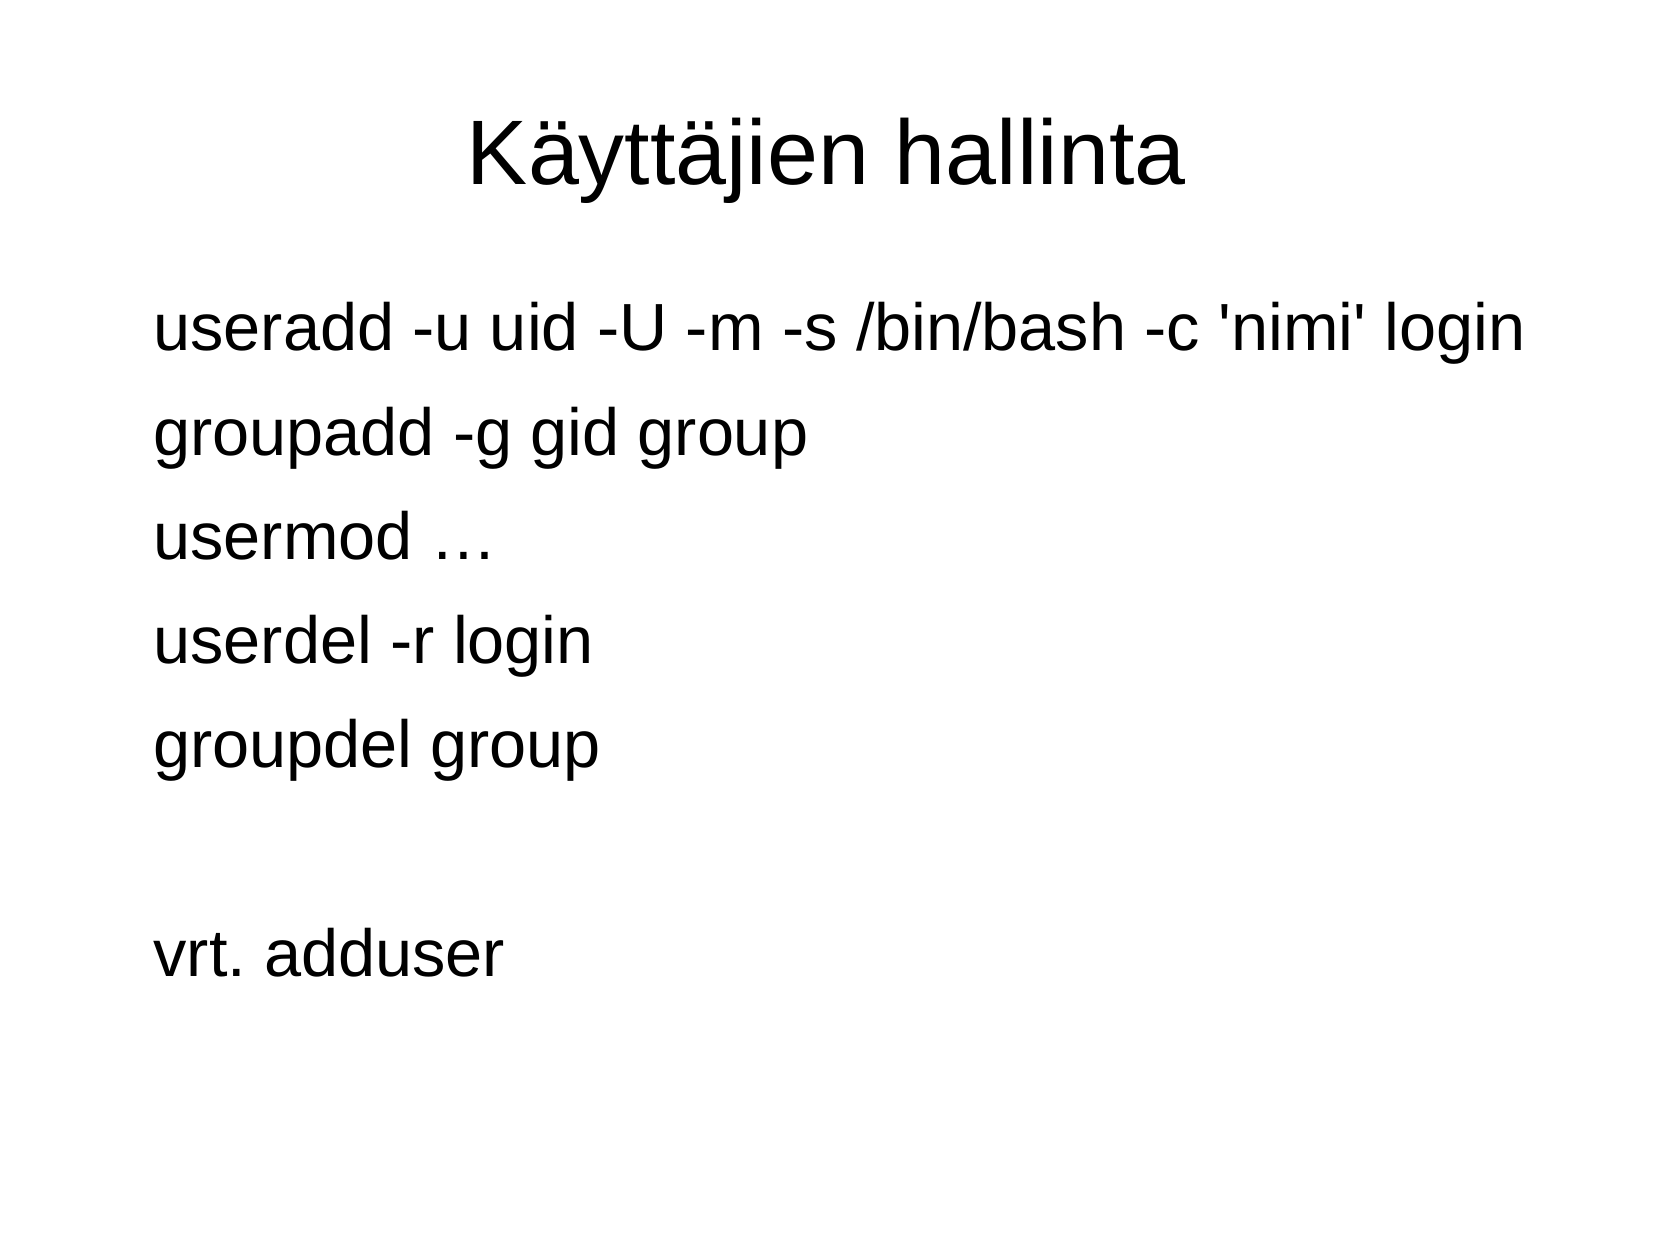

# Käyttäjien hallinta
useradd -u uid -U -m -s /bin/bash -c 'nimi' login
groupadd -g gid group
usermod …
userdel -r login
groupdel group
vrt. adduser